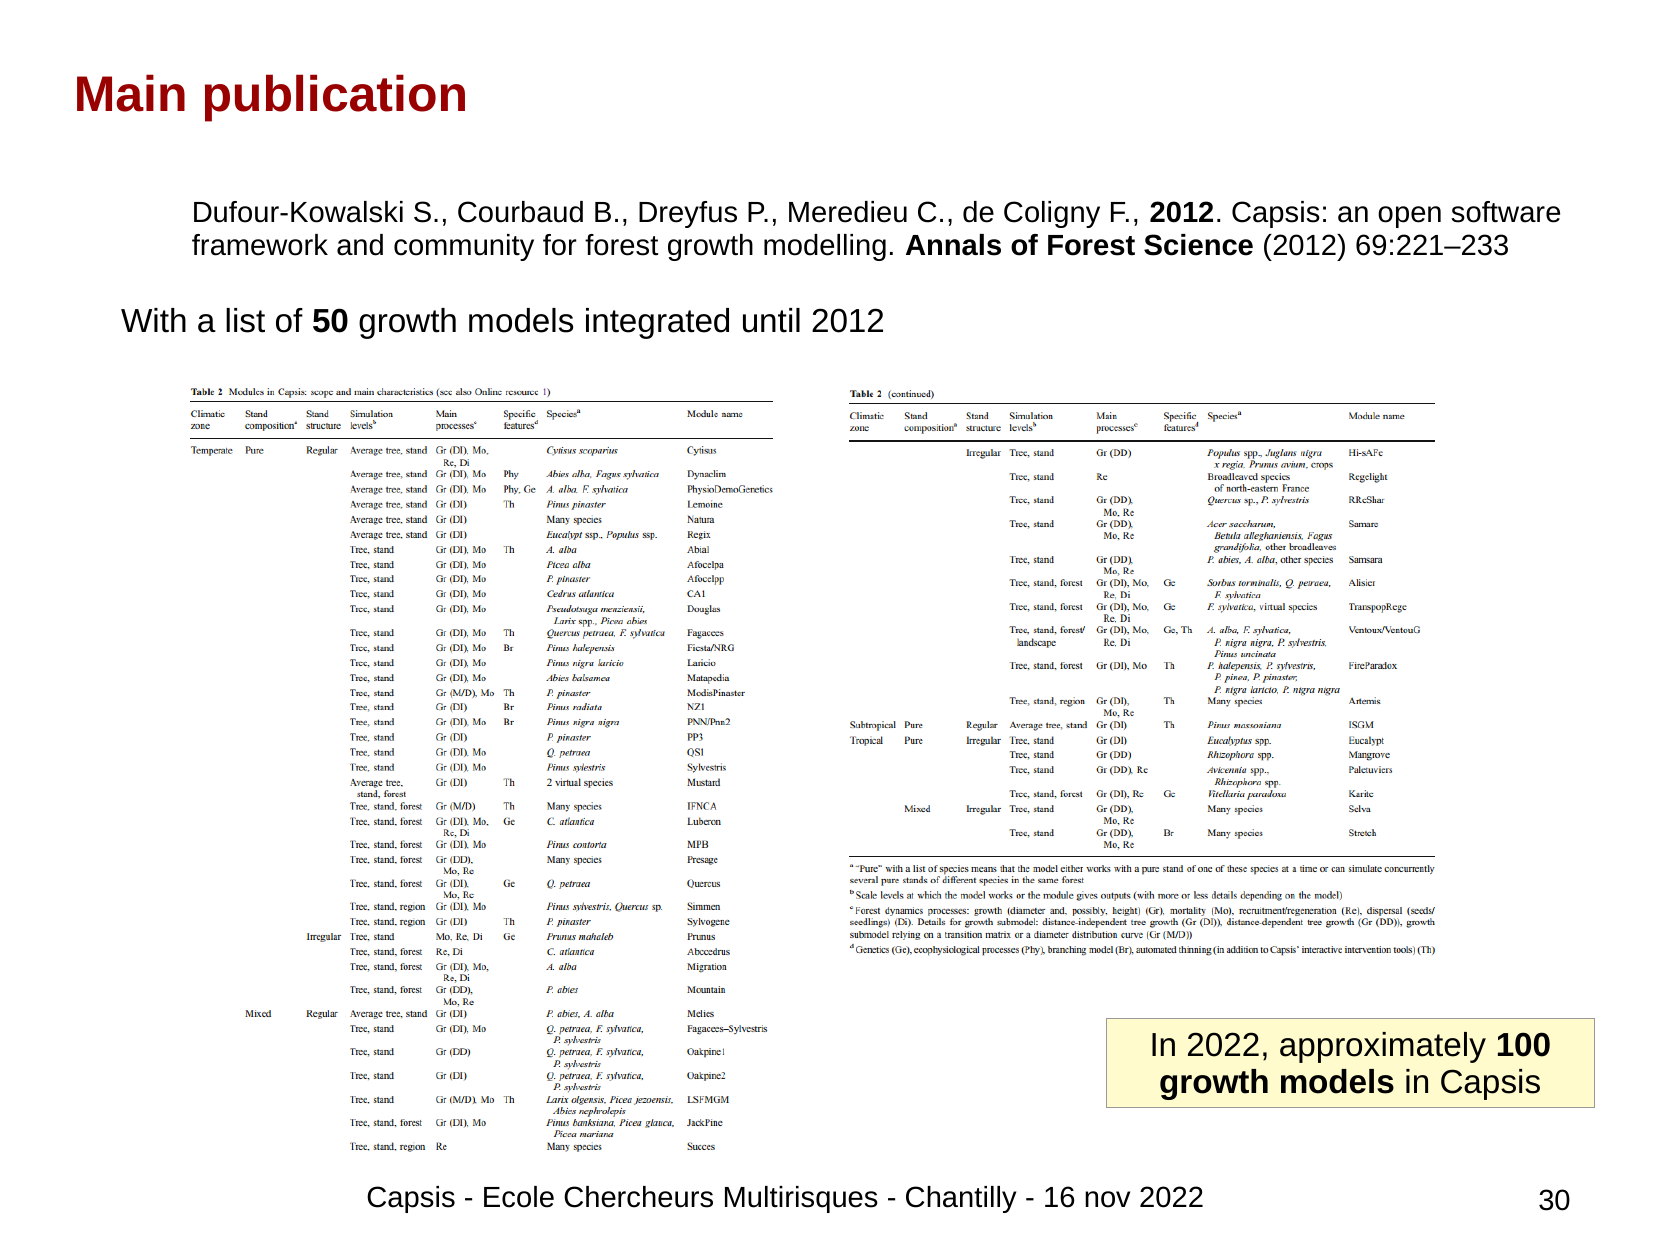

Main publication
Dufour-Kowalski S., Courbaud B., Dreyfus P., Meredieu C., de Coligny F., 2012. Capsis: an open software framework and community for forest growth modelling. Annals of Forest Science (2012) 69:221–233
With a list of 50 growth models integrated until 2012
In 2022, approximately 100 growth models in Capsis
30